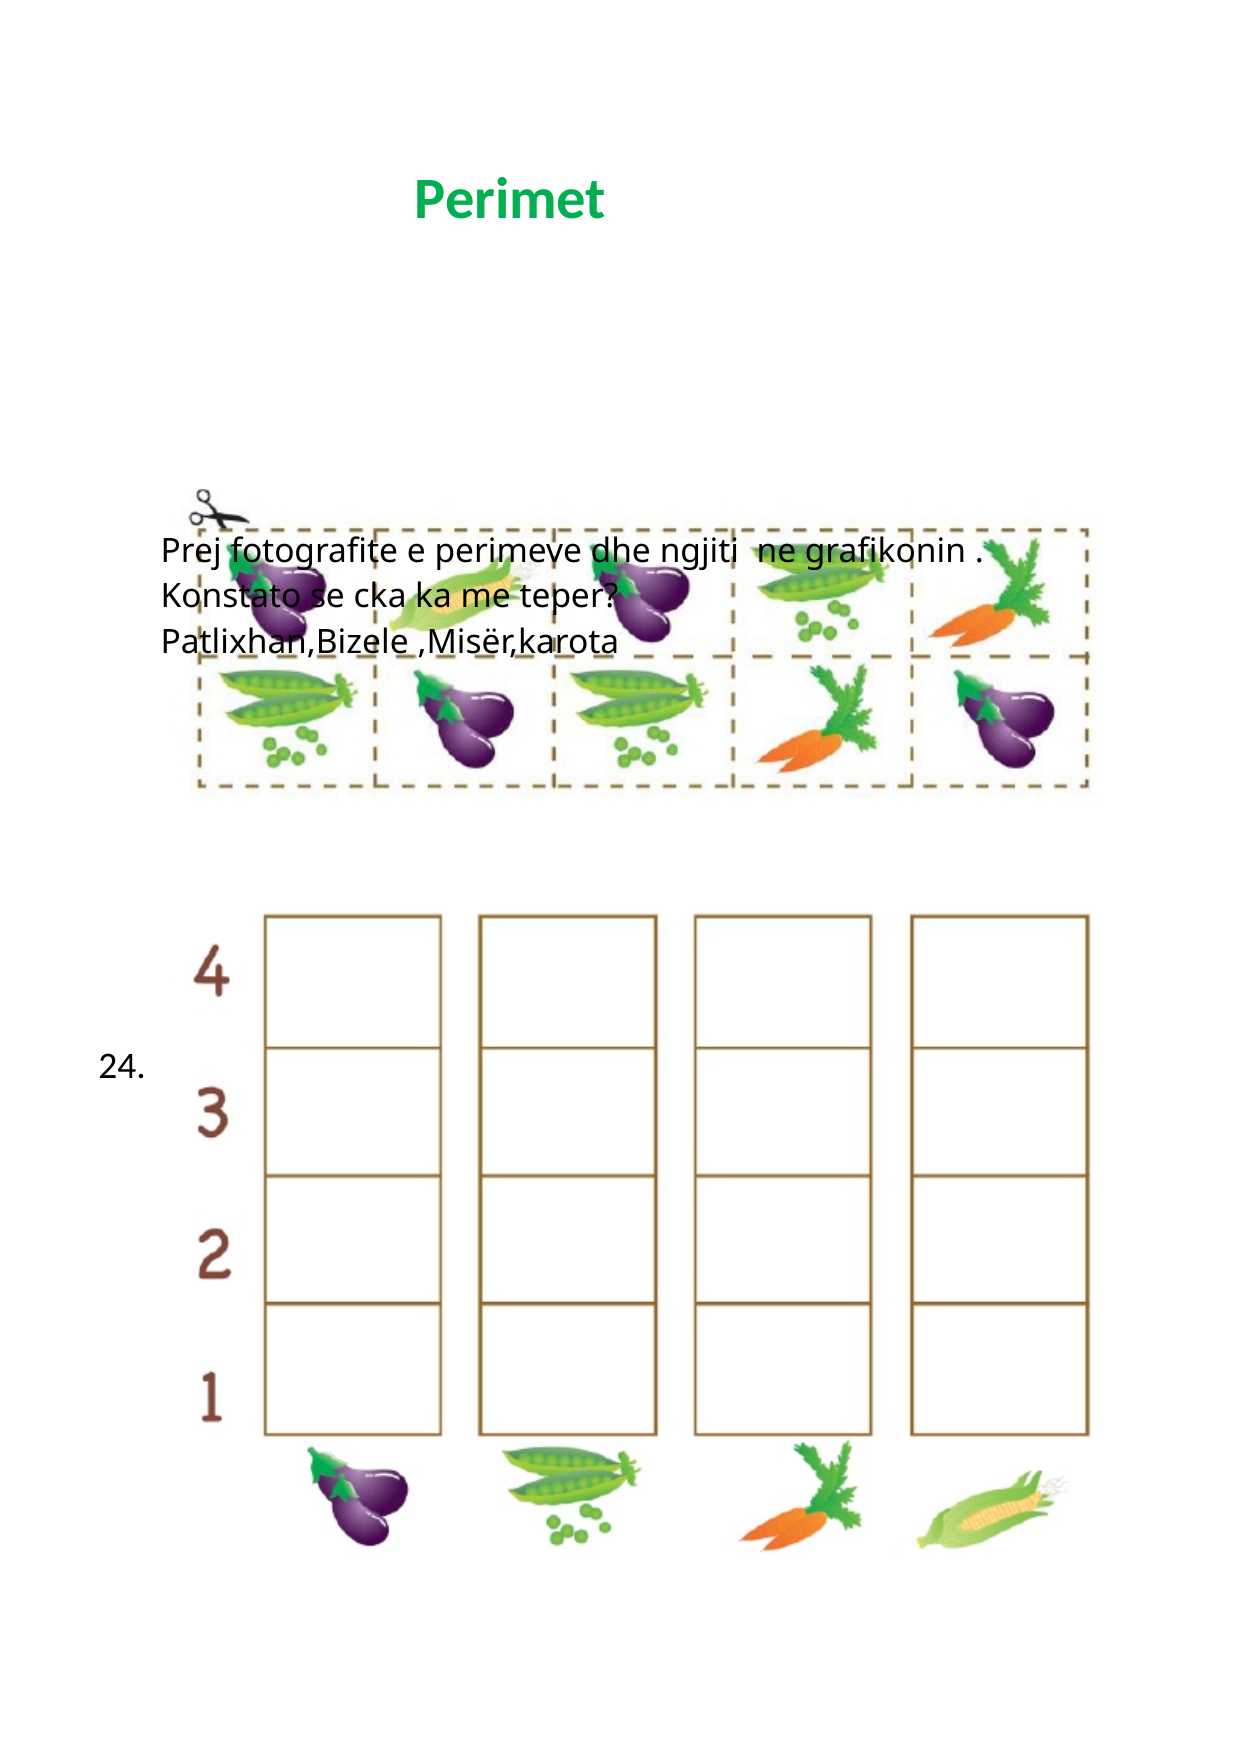

Perimet
Prej fotografite e perimeve dhe ngjiti ne grafikonin .
Konstato se cka ka me teper?Patlixhan,Bizele ,Misër,karota